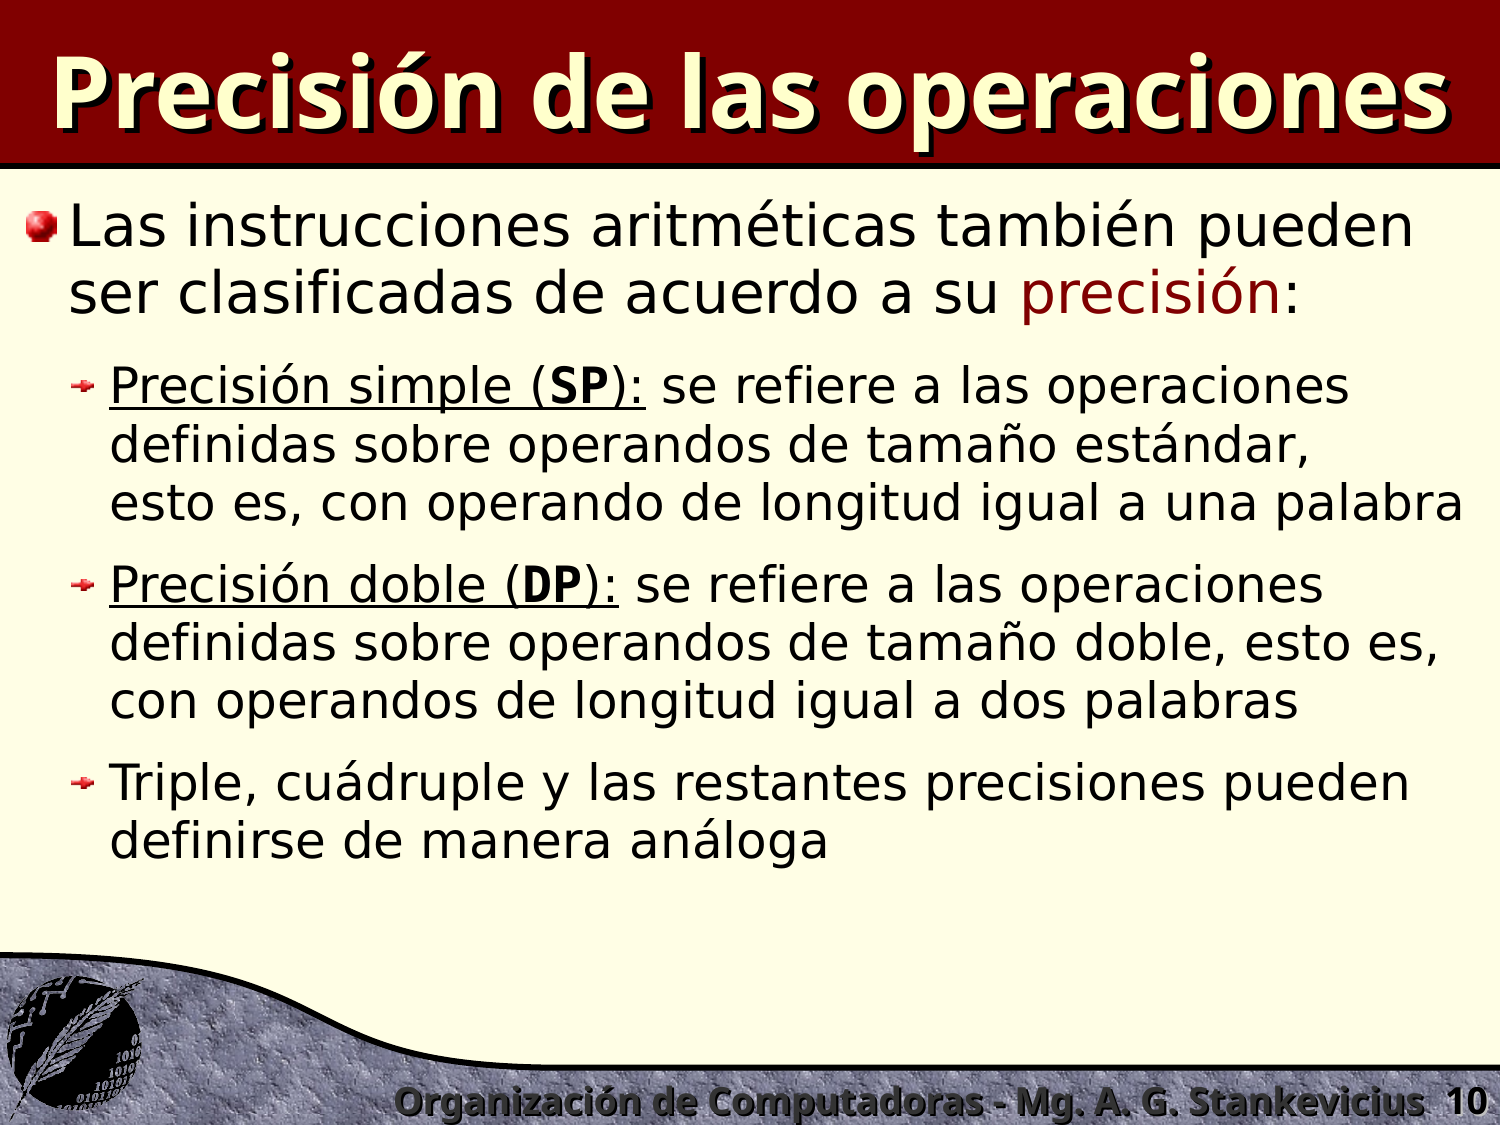

# Precisión de las operaciones
Las instrucciones aritméticas también pueden ser clasificadas de acuerdo a su precisión:
Precisión simple (SP): se refiere a las operaciones definidas sobre operandos de tamaño estándar,
esto es, con operando de longitud igual a una palabra
Precisión doble (DP): se refiere a las operaciones definidas sobre operandos de tamaño doble, esto es, con operandos de longitud igual a dos palabras
Triple, cuádruple y las restantes precisiones pueden definirse de manera análoga
10